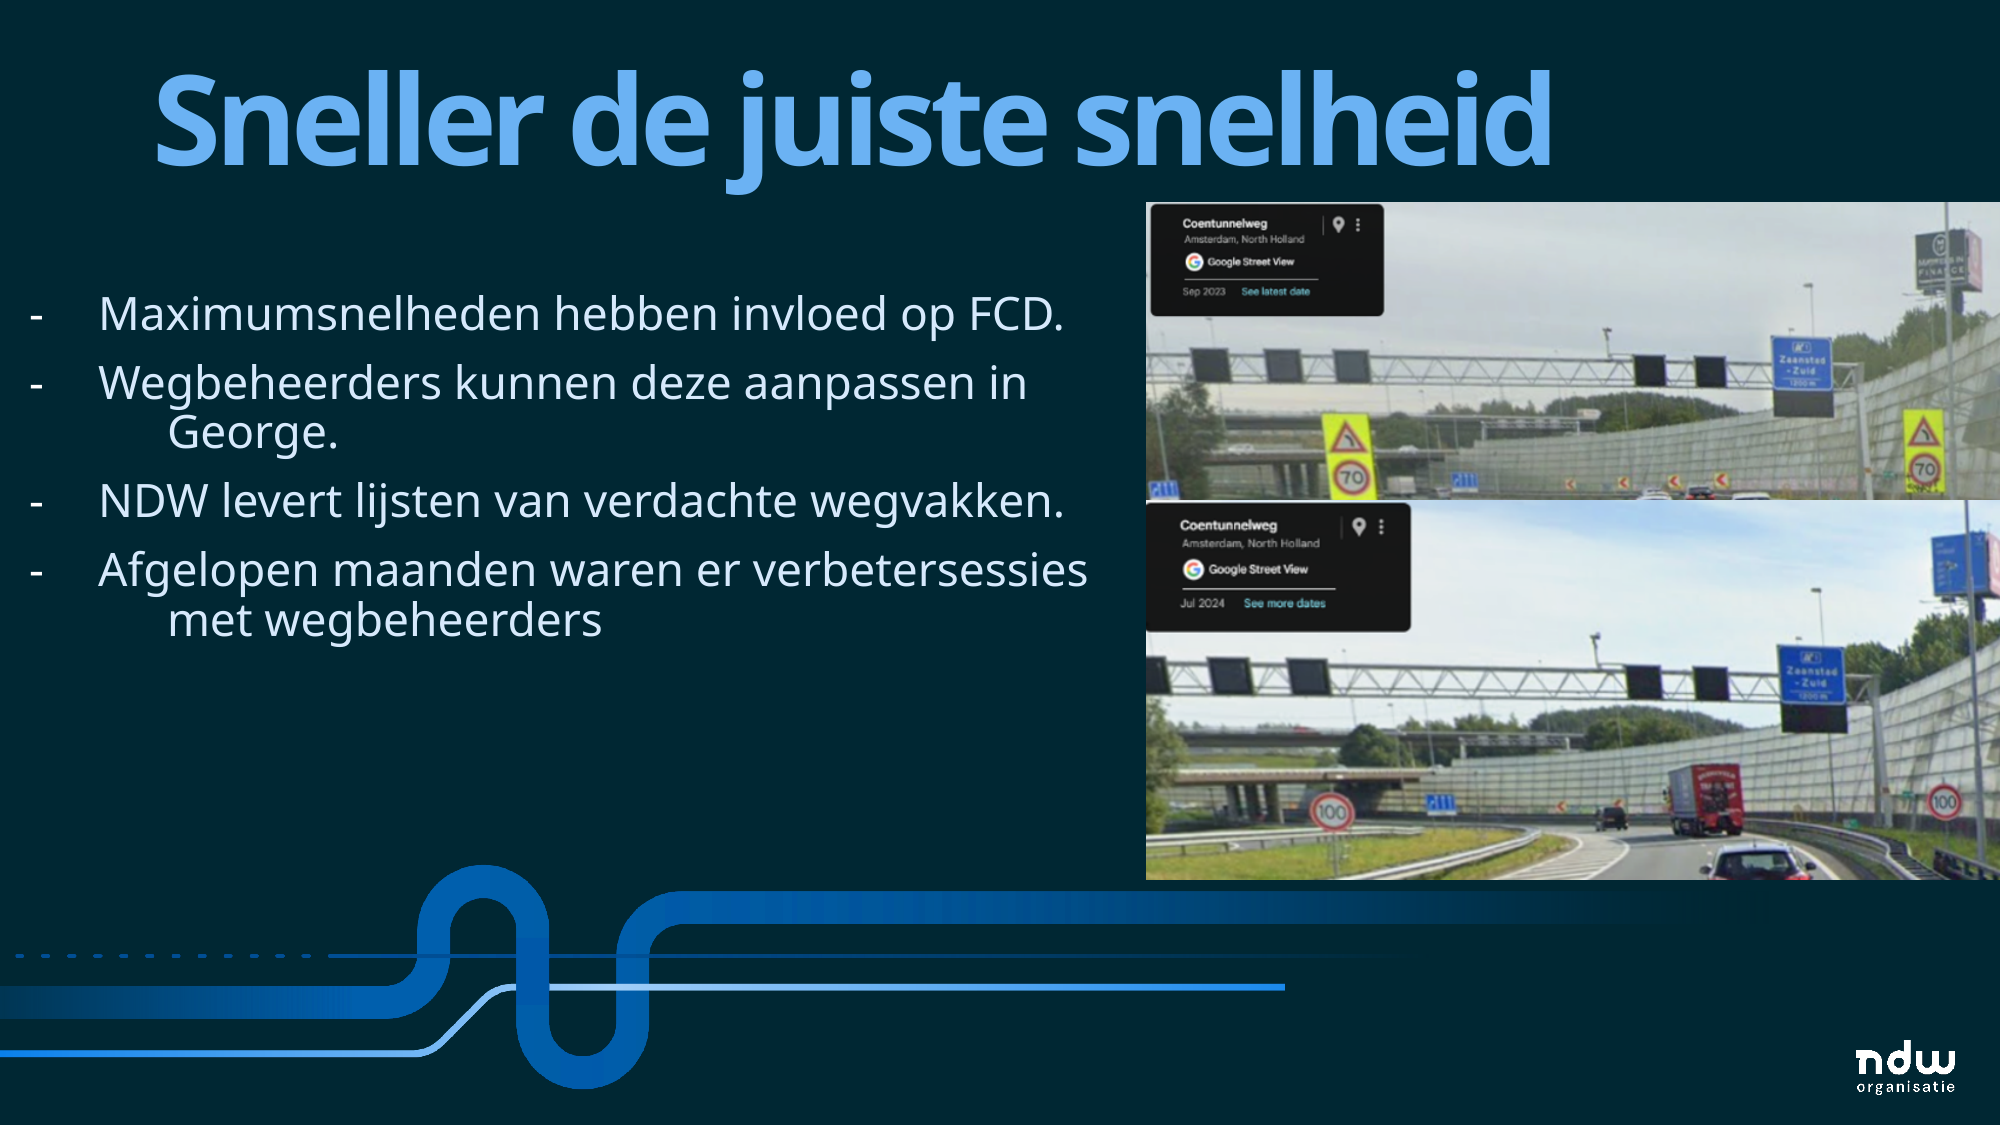

# Sneller de juiste snelheid
Maximumsnelheden hebben invloed op FCD.
Wegbeheerders kunnen deze aanpassen in George.
NDW levert lijsten van verdachte wegvakken.
Afgelopen maanden waren er verbetersessies met wegbeheerders